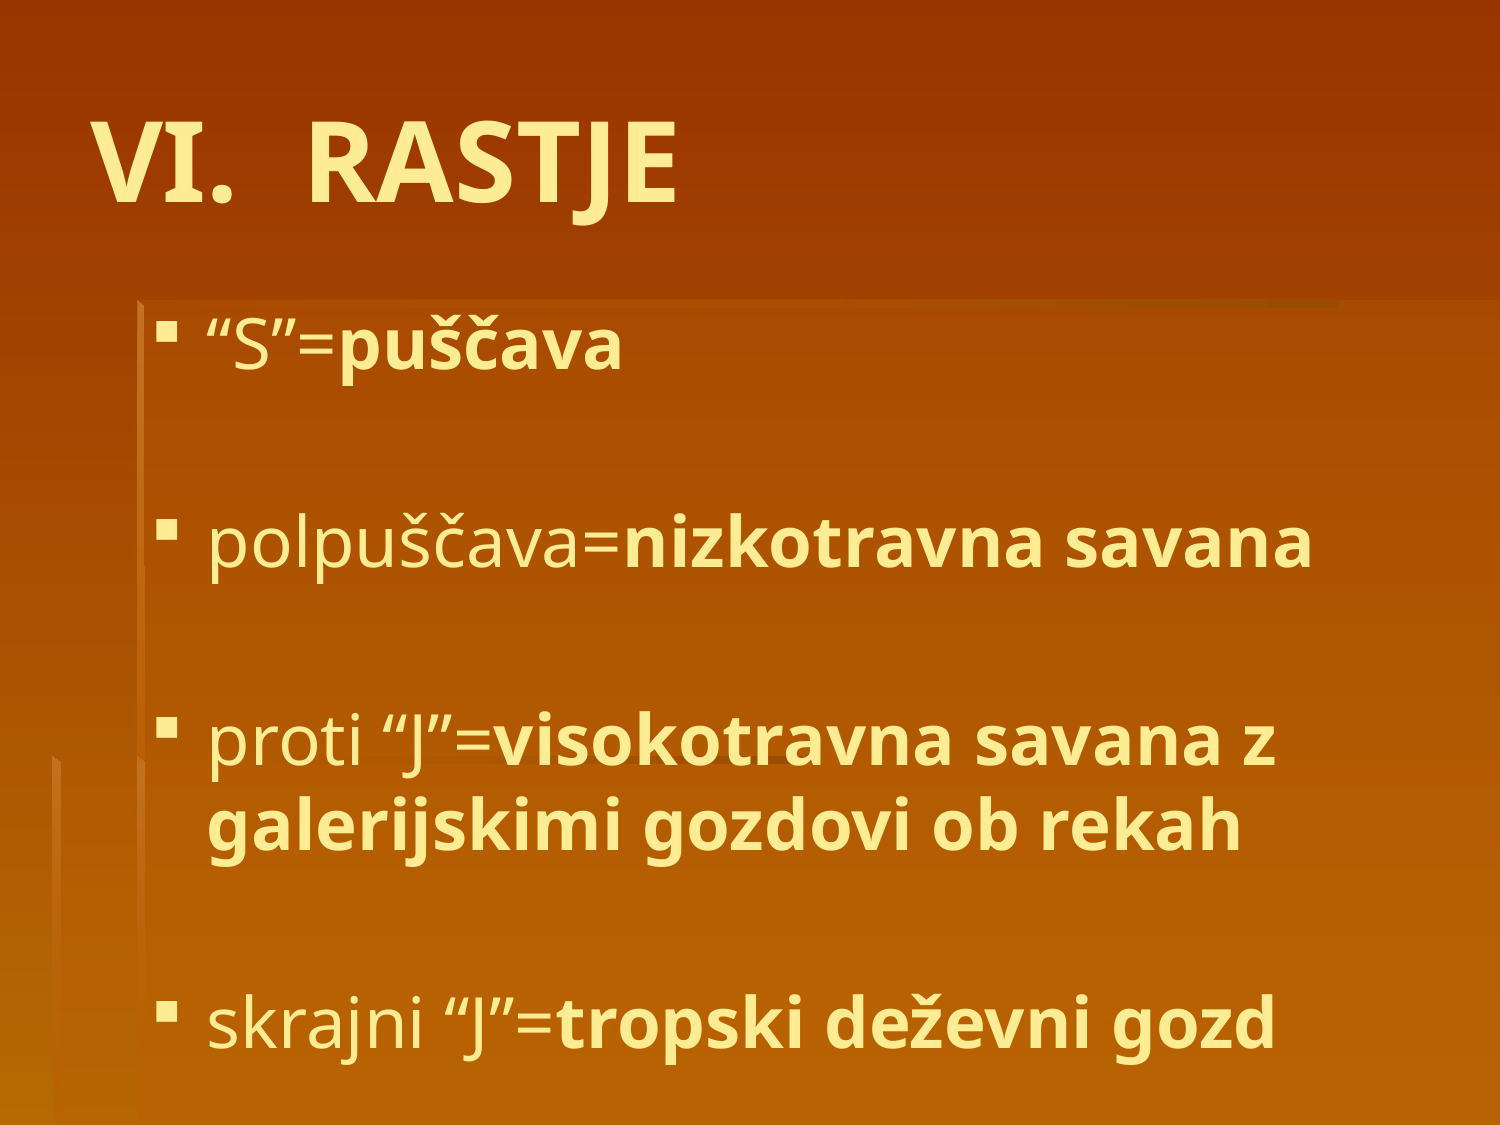

# RASTJE
“S”=puščava
polpuščava=nizkotravna savana
proti “J”=visokotravna savana z galerijskimi gozdovi ob rekah
skrajni “J”=tropski deževni gozd